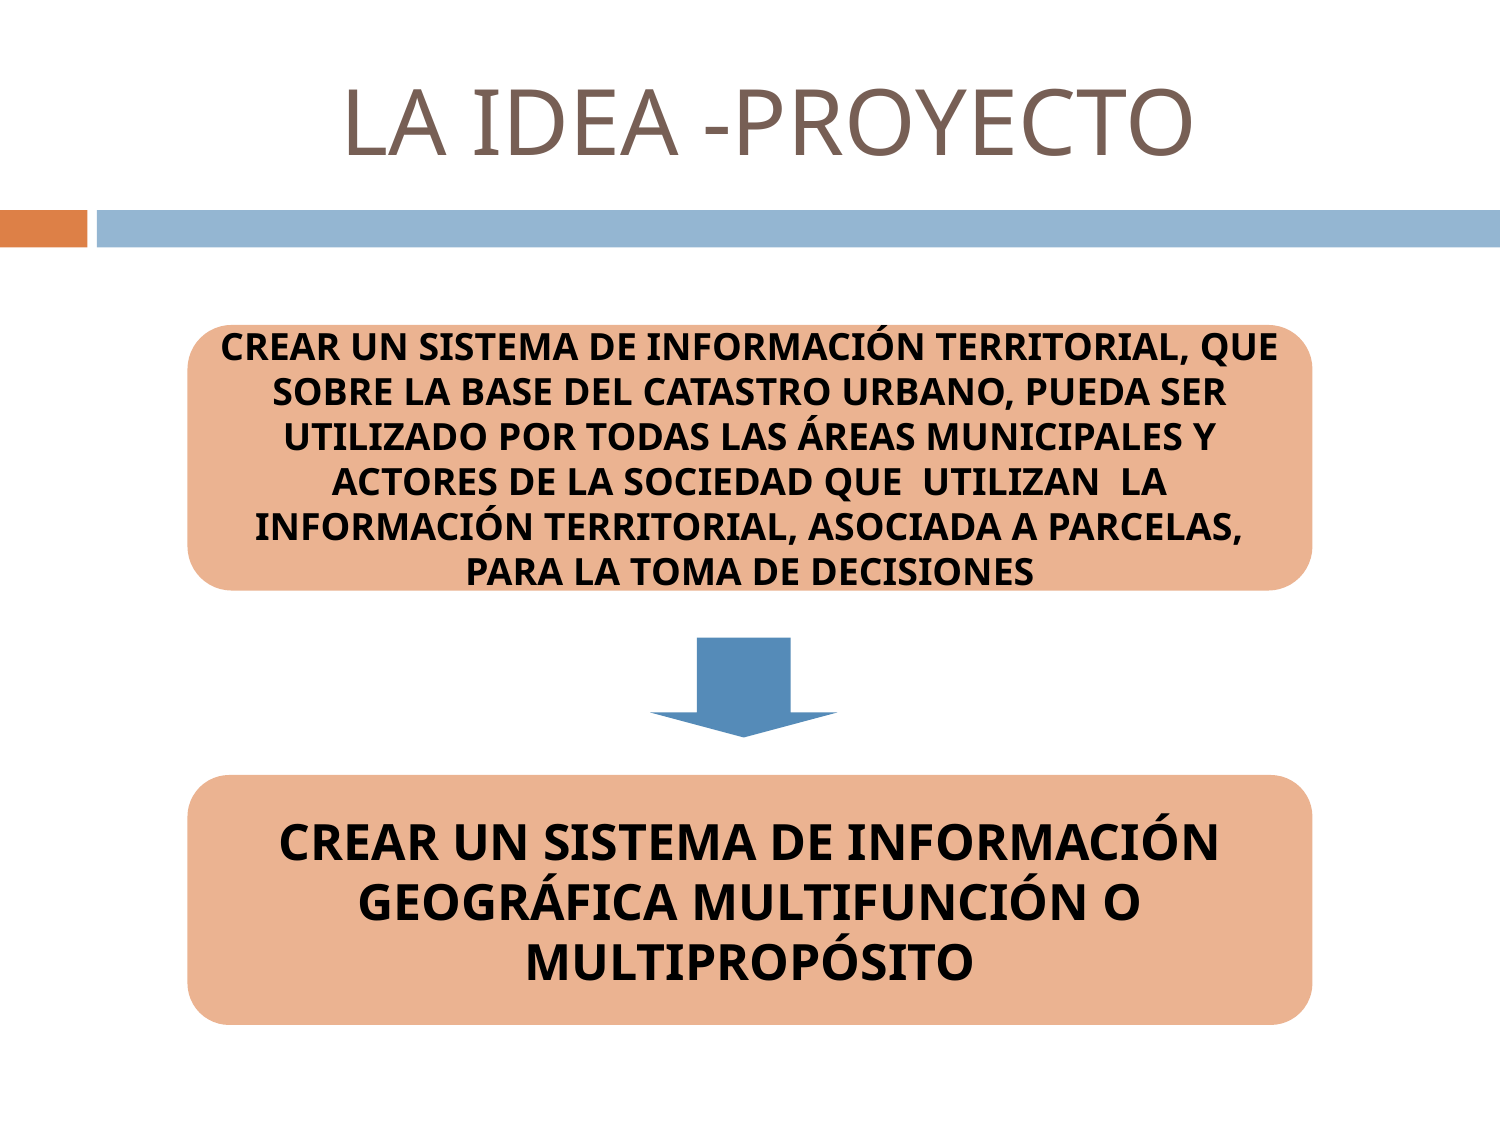

# LA IDEA -PROYECTO
CREAR UN SISTEMA DE INFORMACIÓN TERRITORIAL, QUE SOBRE LA BASE DEL CATASTRO URBANO, PUEDA SER UTILIZADO POR TODAS LAS ÁREAS MUNICIPALES Y ACTORES DE LA SOCIEDAD QUE UTILIZAN LA INFORMACIÓN TERRITORIAL, ASOCIADA A PARCELAS, PARA LA TOMA DE DECISIONES
CREAR UN SISTEMA DE INFORMACIÓN GEOGRÁFICA MULTIFUNCIÓN O MULTIPROPÓSITO